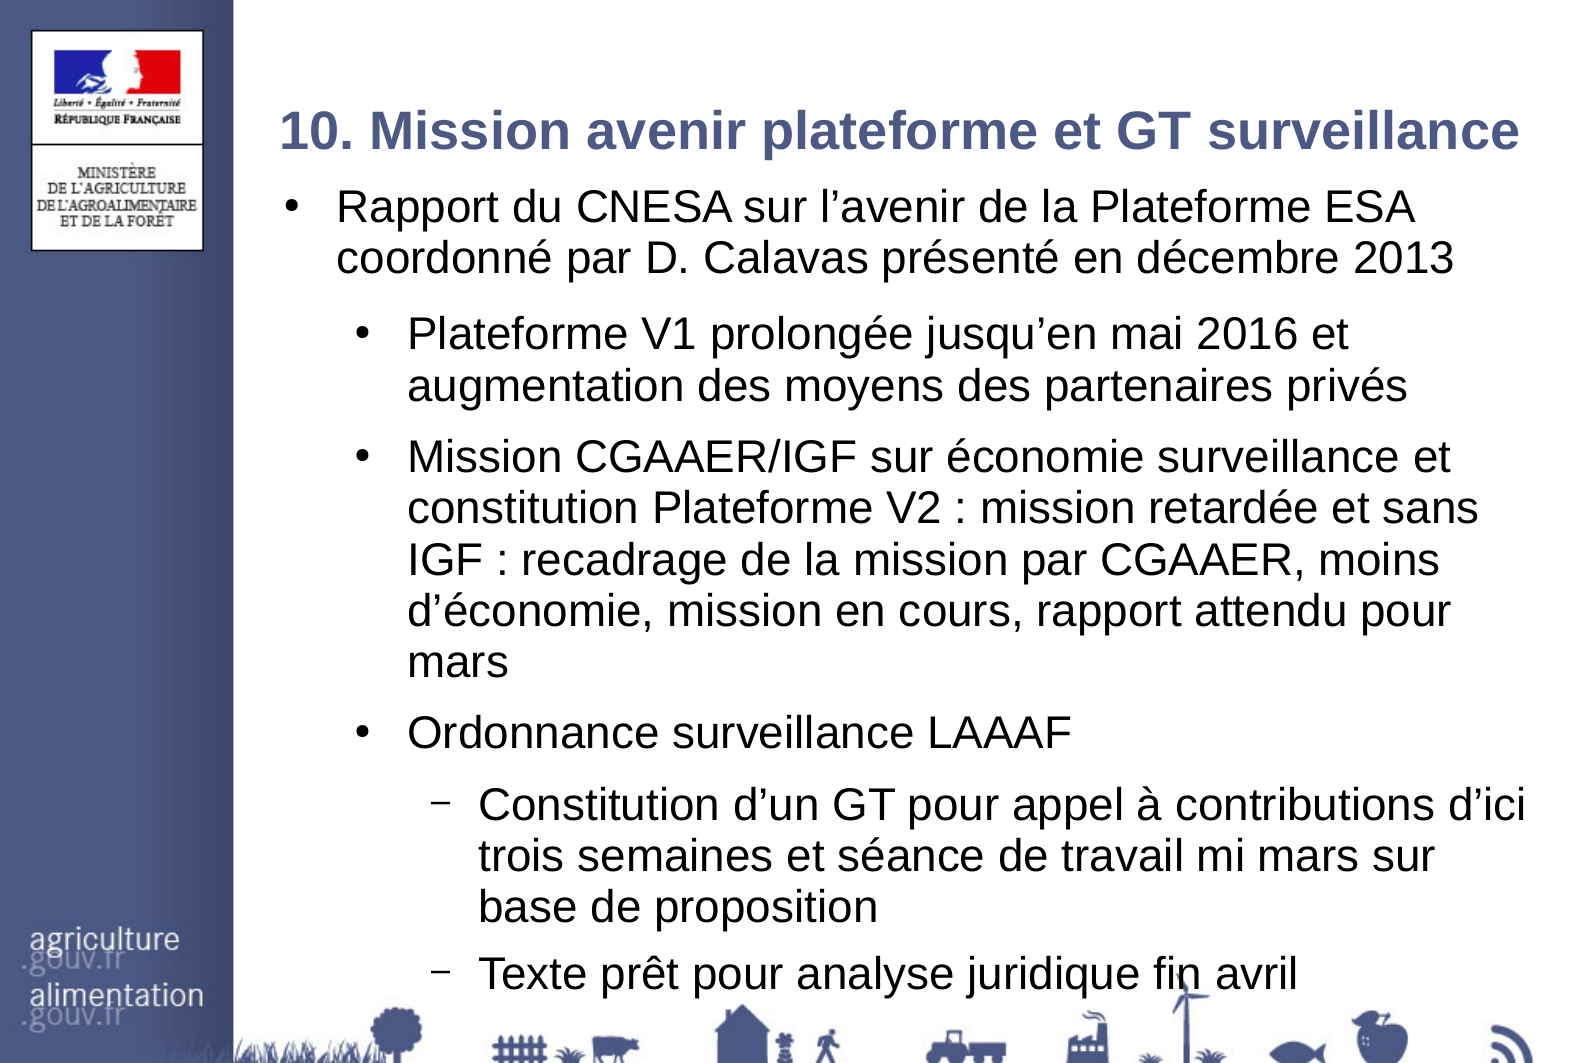

# 10. Mission avenir plateforme et GT surveillance
Rapport du CNESA sur l’avenir de la Plateforme ESA coordonné par D. Calavas présenté en décembre 2013
Plateforme V1 prolongée jusqu’en mai 2016 et augmentation des moyens des partenaires privés
Mission CGAAER/IGF sur économie surveillance et constitution Plateforme V2 : mission retardée et sans IGF : recadrage de la mission par CGAAER, moins d’économie, mission en cours, rapport attendu pour mars
Ordonnance surveillance LAAAF
Constitution d’un GT pour appel à contributions d’ici trois semaines et séance de travail mi mars sur base de proposition
Texte prêt pour analyse juridique fin avril